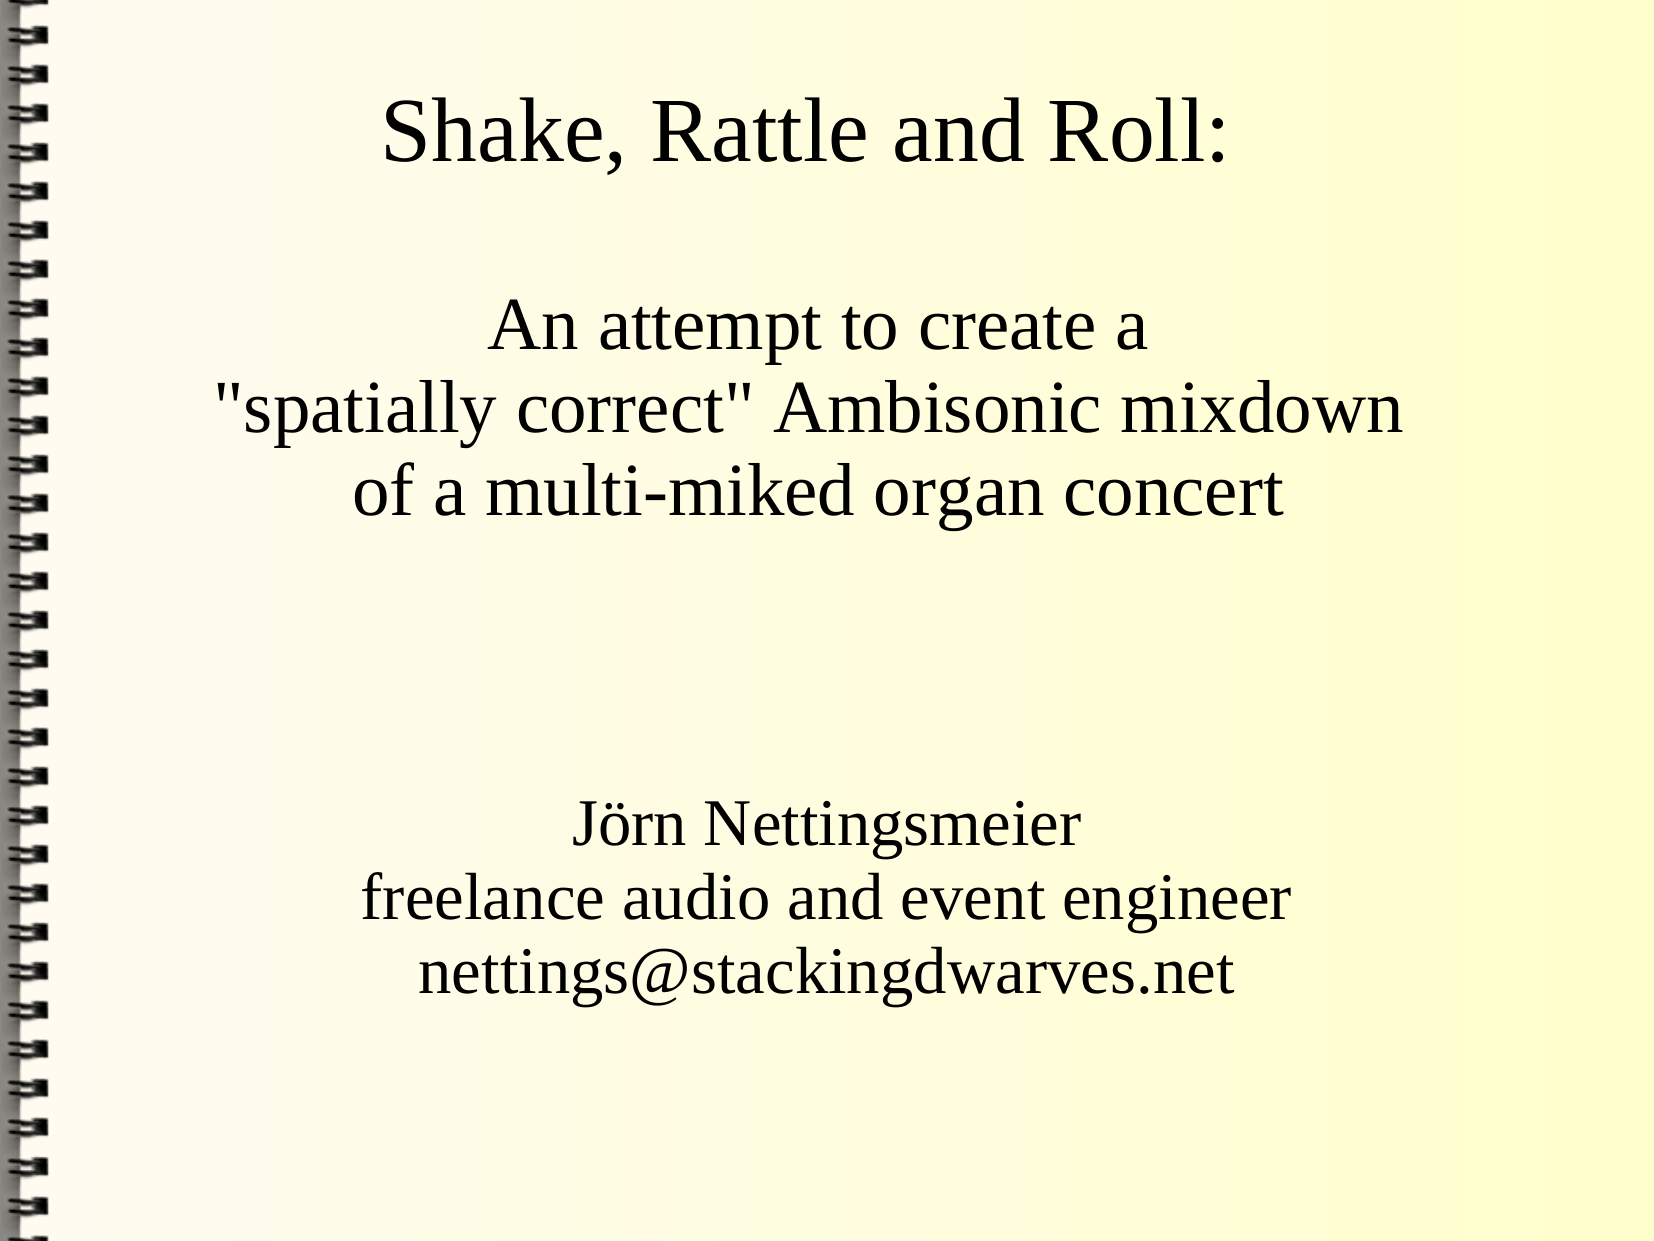

# Shake, Rattle and Roll:  An attempt to create a "spatially correct" Ambisonic mixdown  of a multi-miked organ concert
Jörn Nettingsmeier
freelance audio and event engineer
nettings@stackingdwarves.net